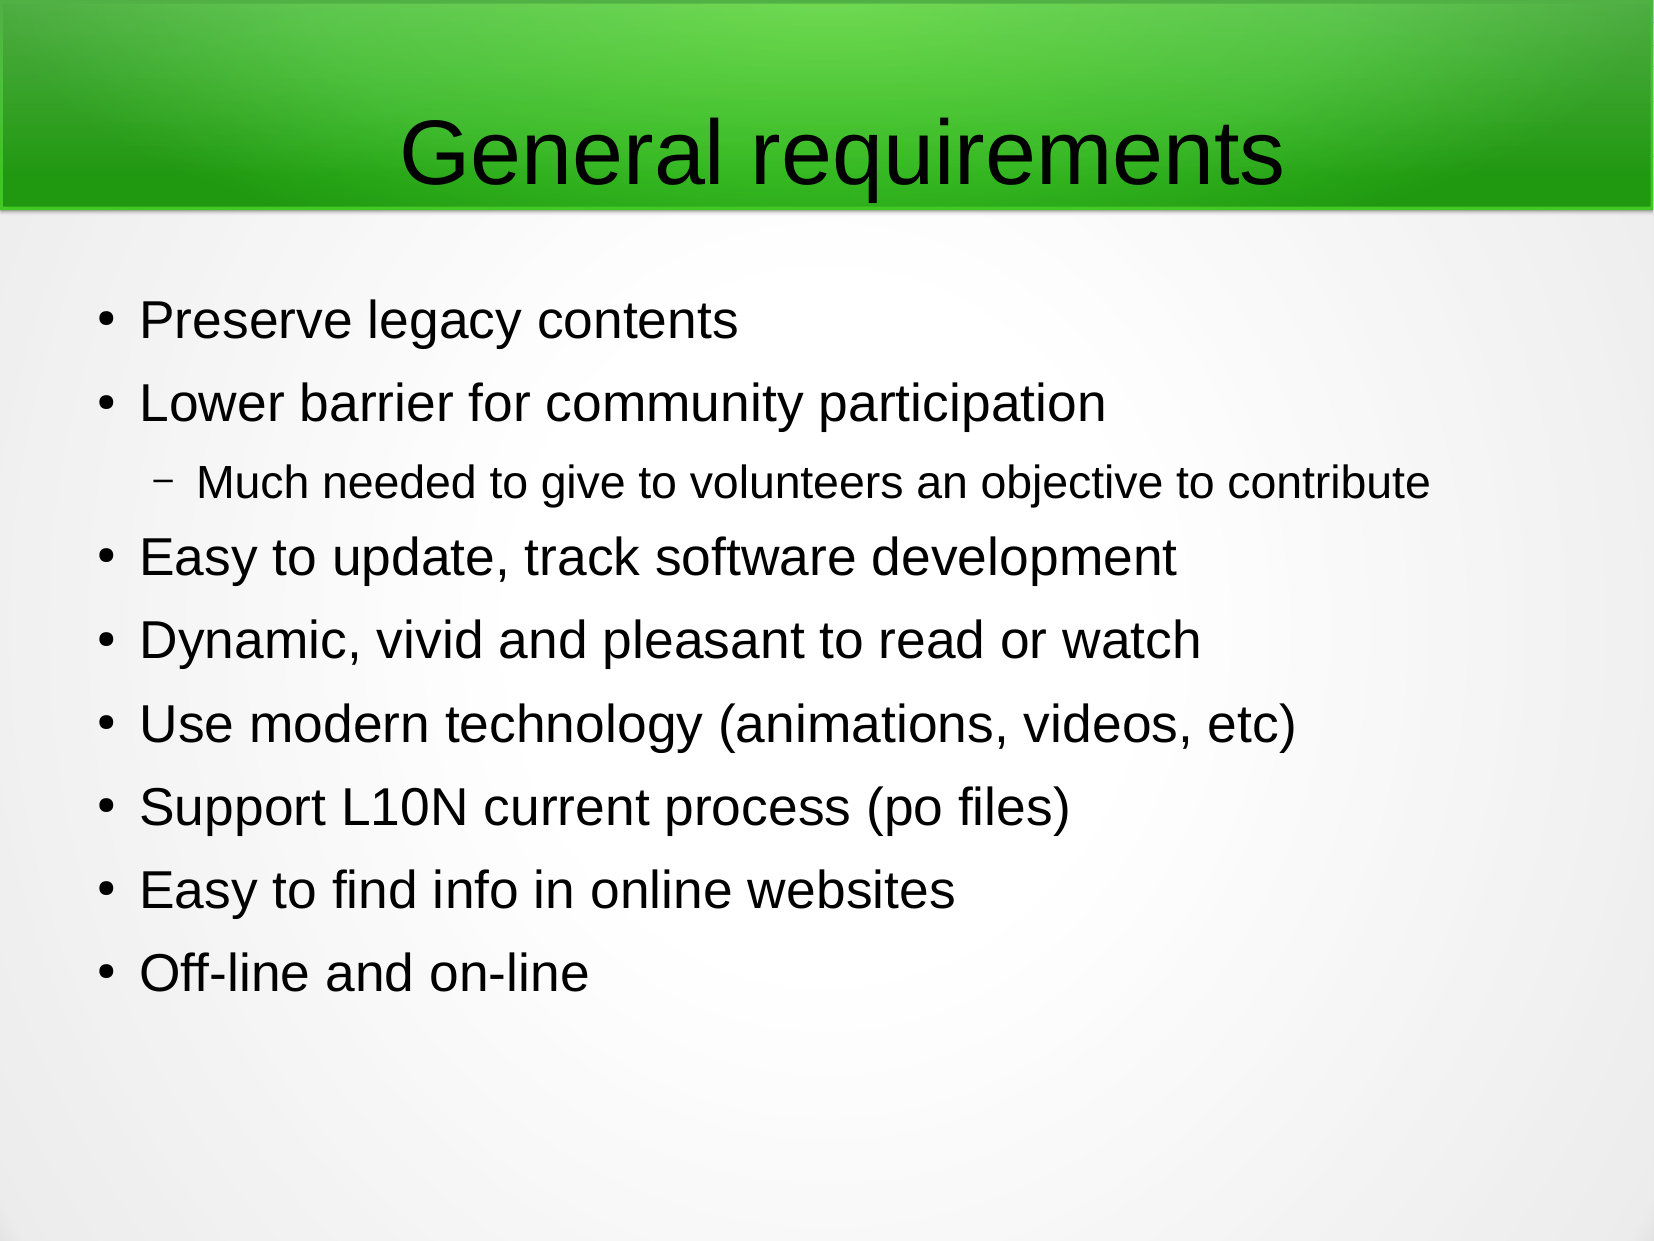

# General requirements
Preserve legacy contents
Lower barrier for community participation
Much needed to give to volunteers an objective to contribute
Easy to update, track software development
Dynamic, vivid and pleasant to read or watch
Use modern technology (animations, videos, etc)
Support L10N current process (po files)
Easy to find info in online websites
Off-line and on-line